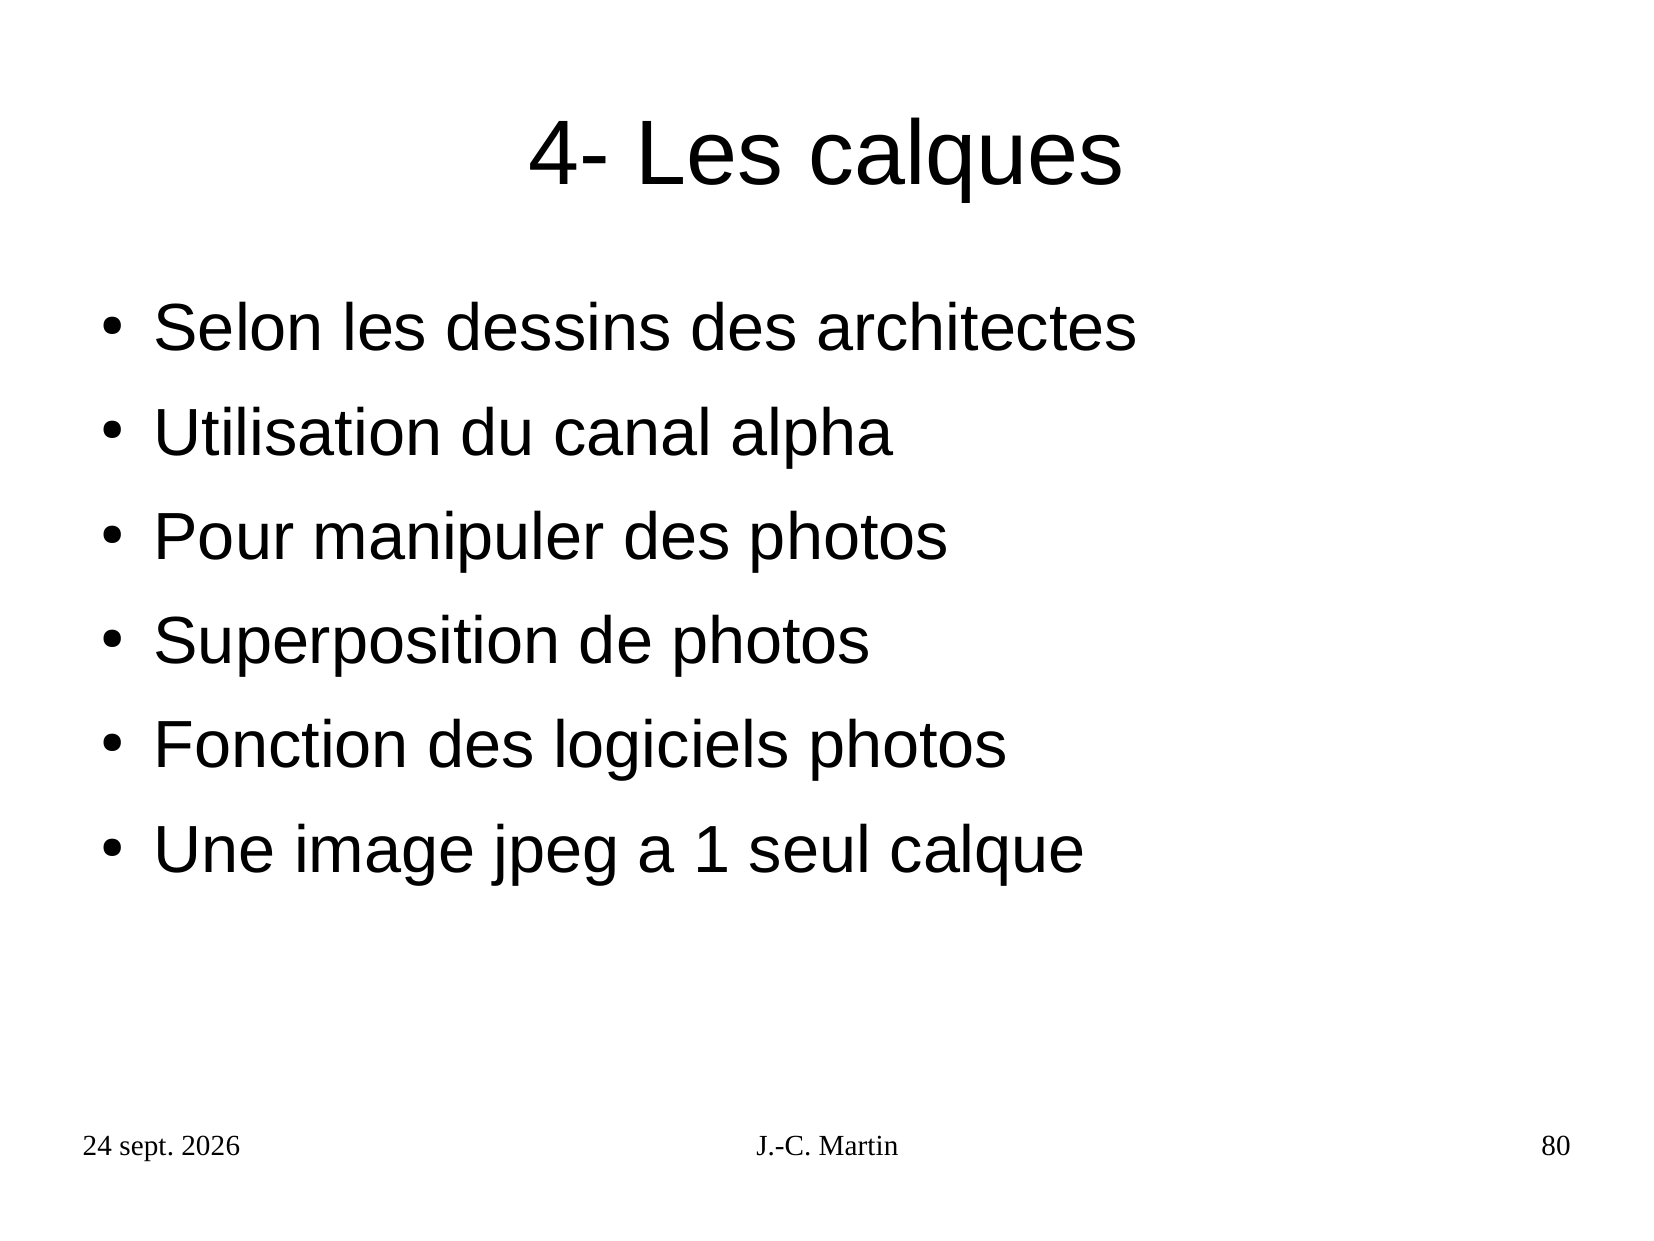

# 4- Les calques
Selon les dessins des architectes
Utilisation du canal alpha
Pour manipuler des photos
Superposition de photos
Fonction des logiciels photos
Une image jpeg a 1 seul calque
J.-C. Martin
80